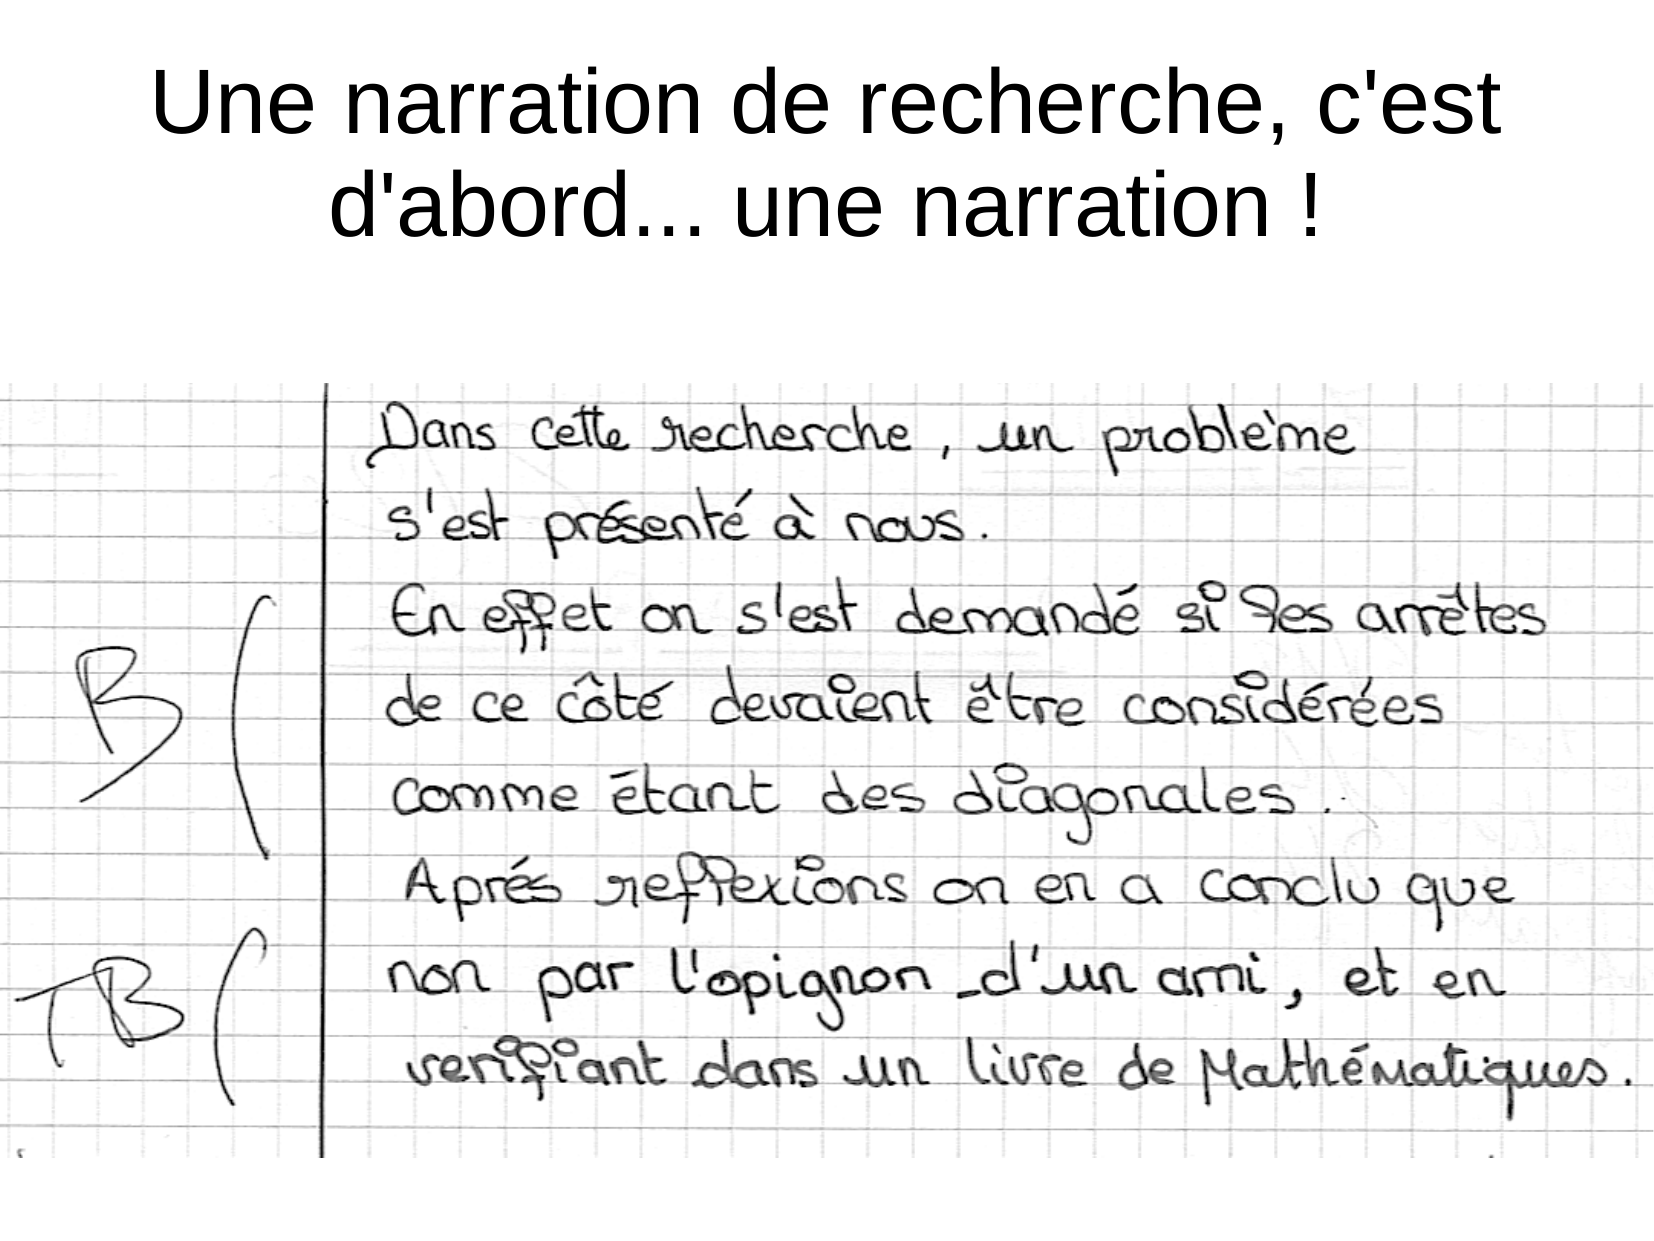

# Une narration de recherche, c'est d'abord... une narration !